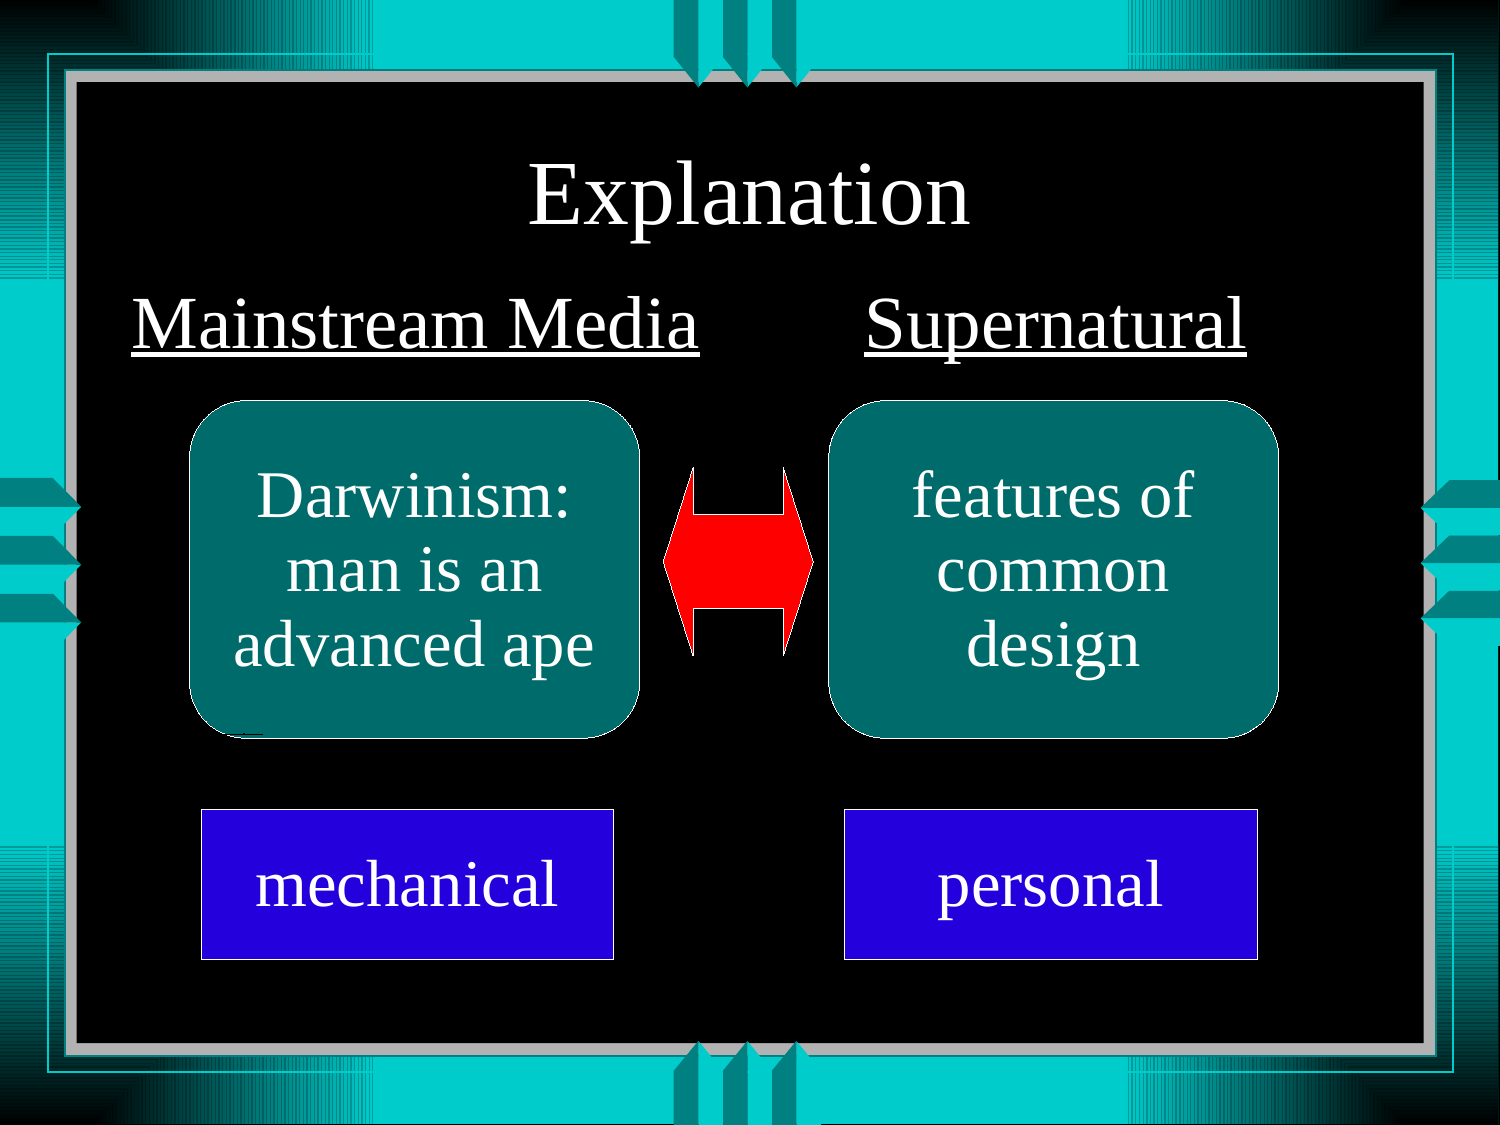

# Explanation
Mainstream Media
Supernatural
Darwinism:
man is an
advanced ape
features of
common
design
mechanical
personal